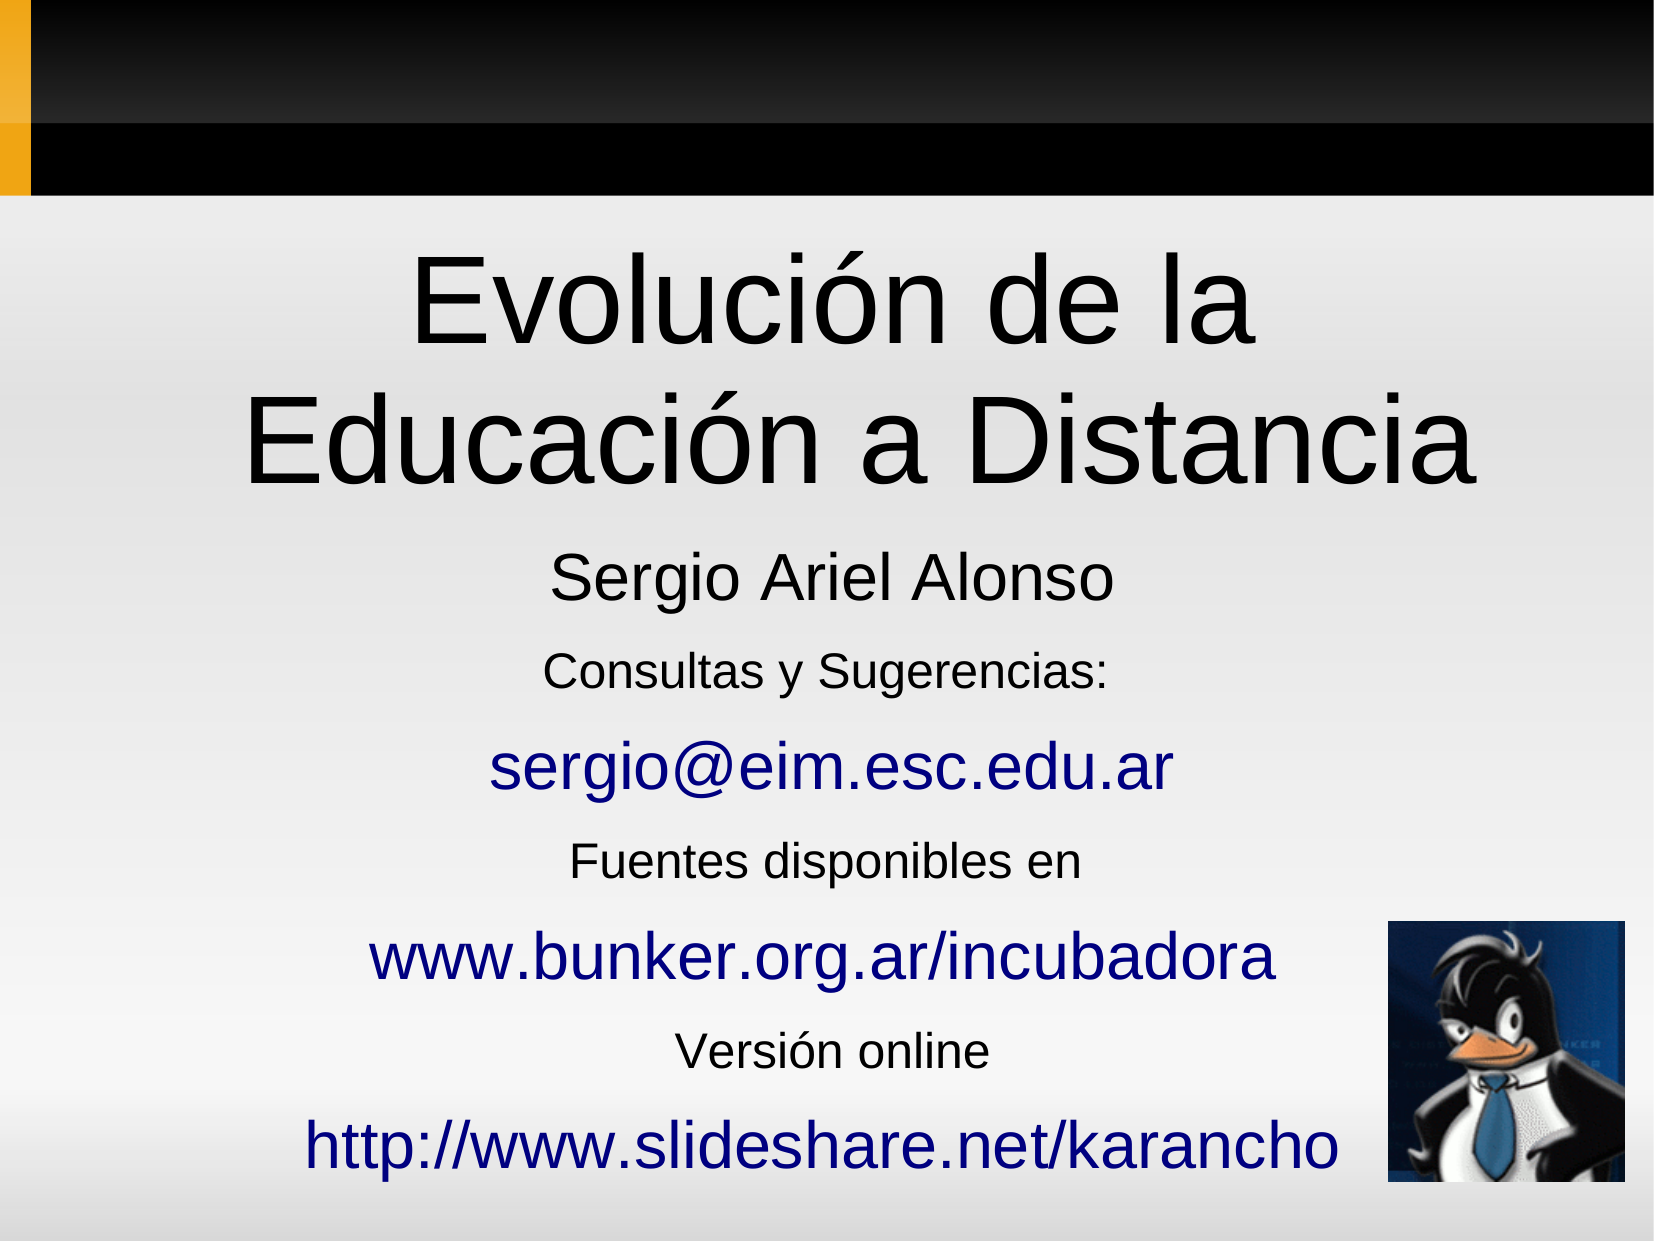

# Evolución de la Educación a Distancia
Sergio Ariel Alonso
Consultas y Sugerencias:
sergio@eim.esc.edu.ar
Fuentes disponibles en
www.bunker.org.ar/incubadora
Versión online
http://www.slideshare.net/karancho